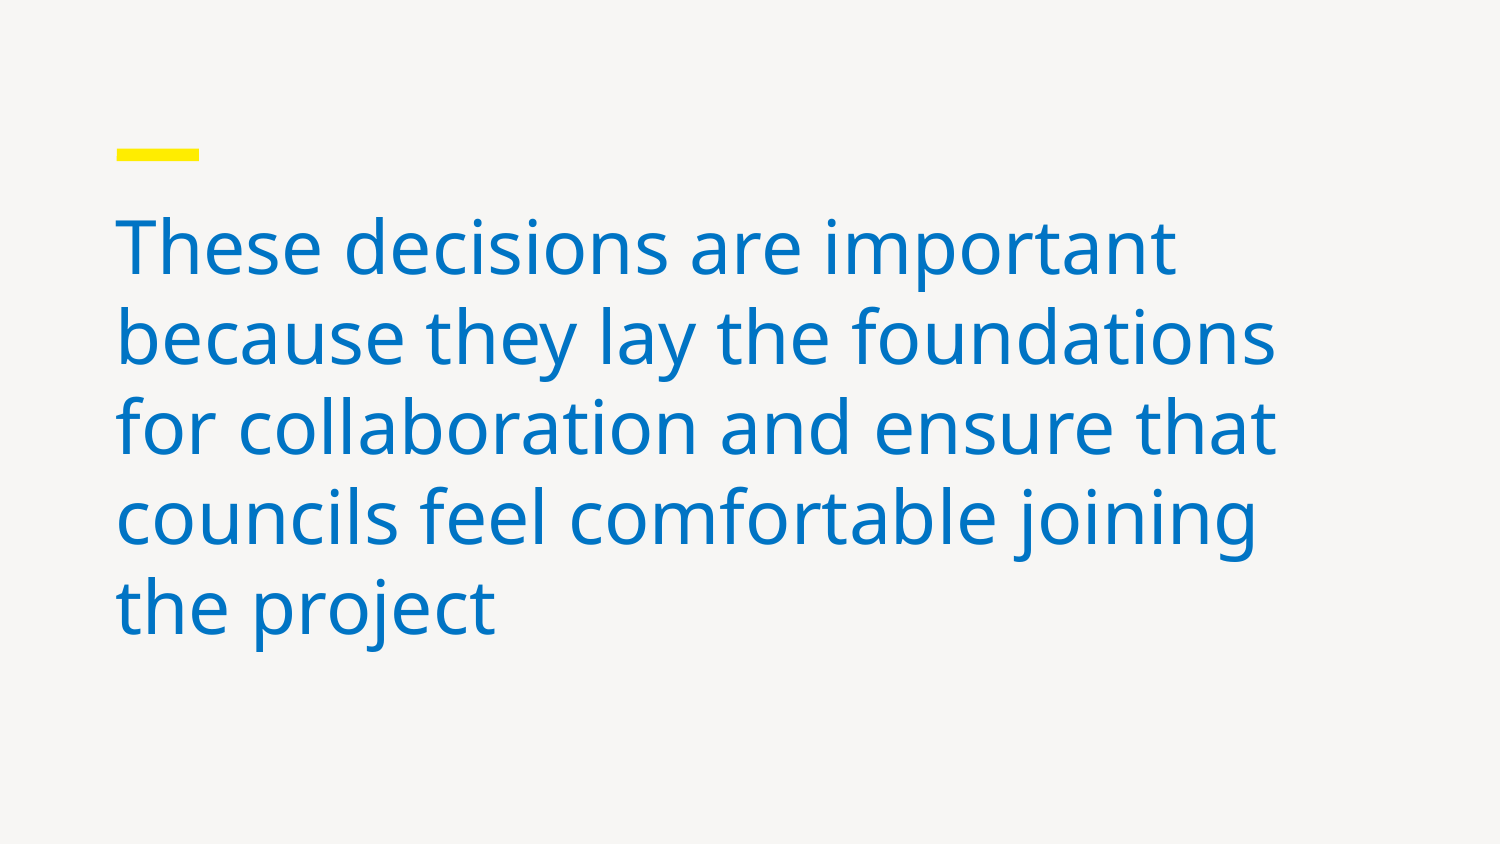

# These decisions are important because they lay the foundations for collaboration and ensure that councils feel comfortable joining the project